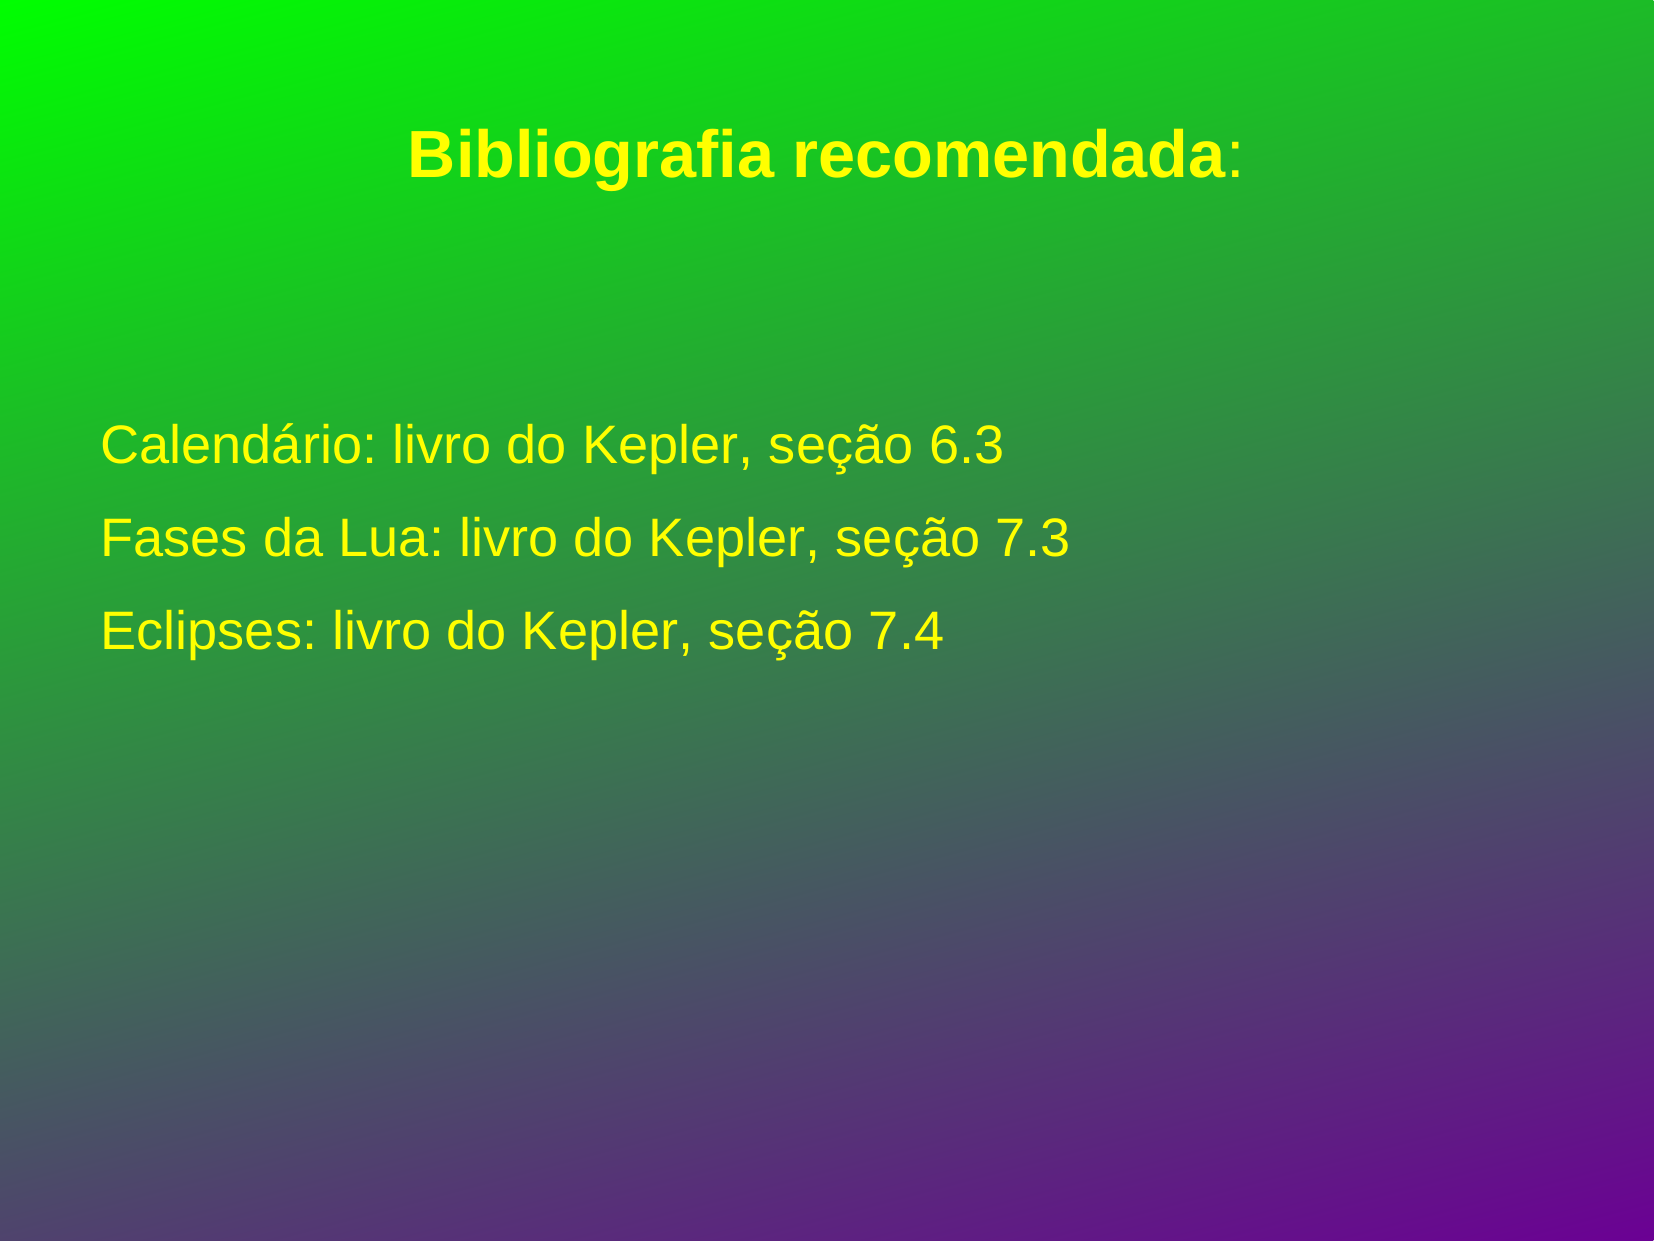

# Bibliografia recomendada:
Calendário: livro do Kepler, seção 6.3
Fases da Lua: livro do Kepler, seção 7.3
Eclipses: livro do Kepler, seção 7.4